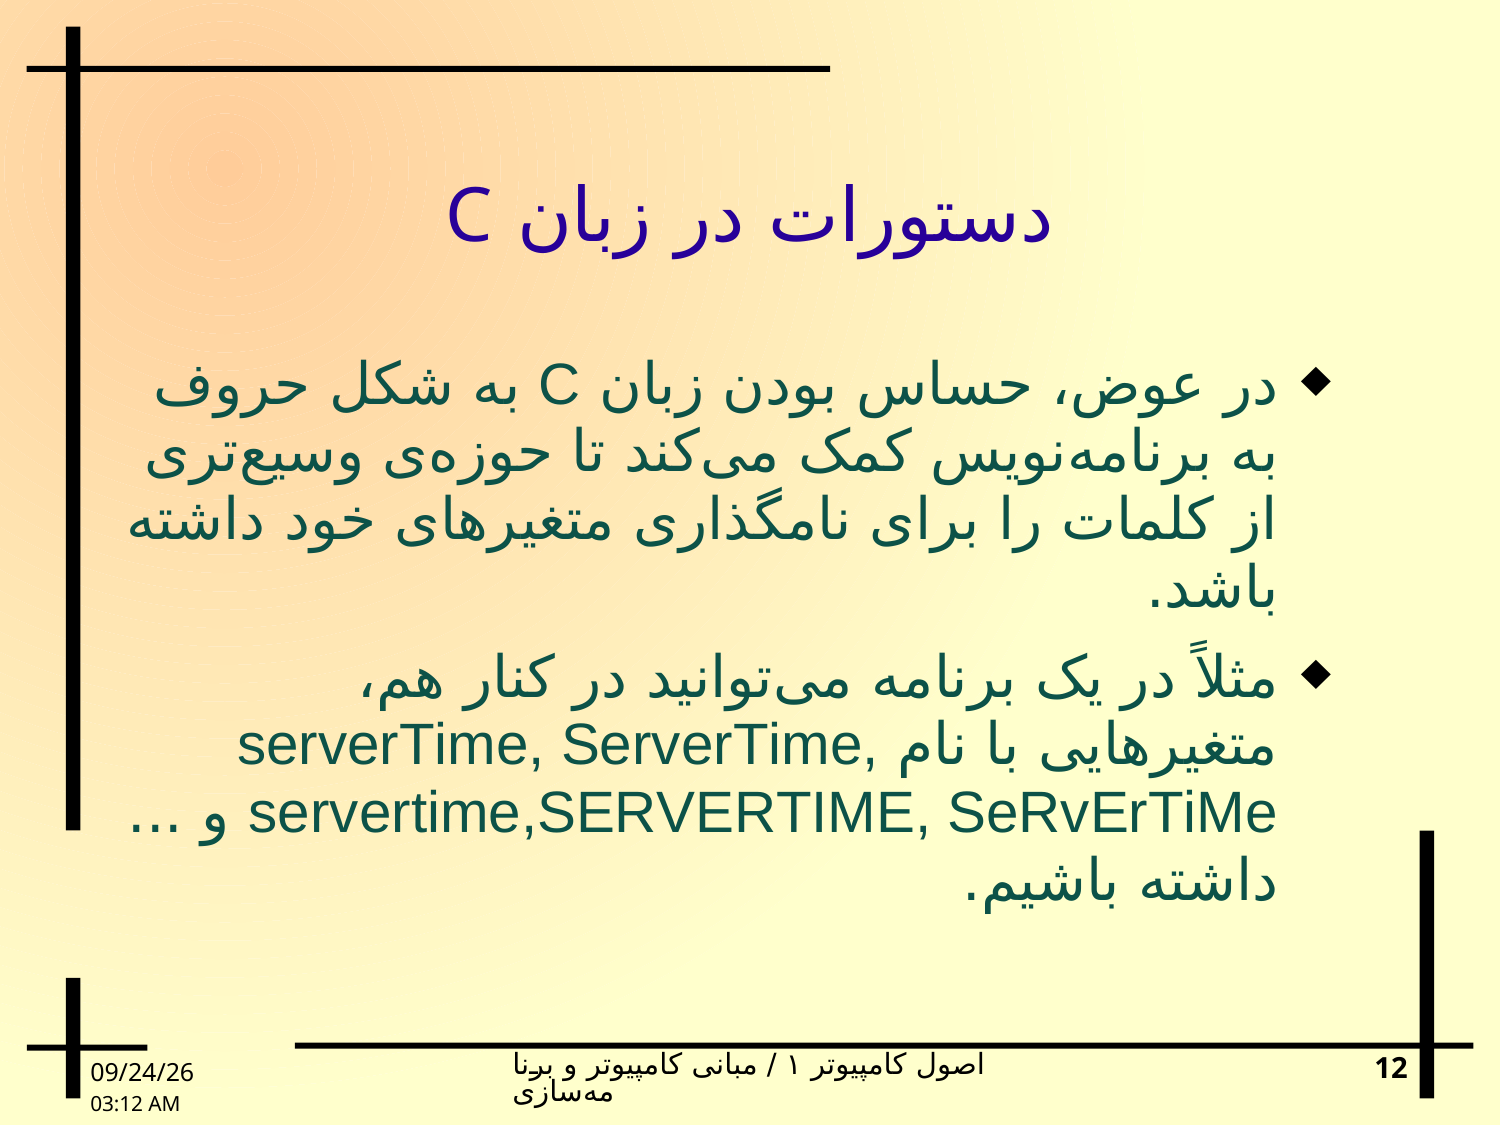

دستورات در زبان C
# در عوض، حساس بودن زبان C به شکل حروف به برنامه‌نویس کمک می‌کند تا حوزه‌ی وسیع‌تری از کلمات را برای نامگذاری متغیرهای خود داشته باشد.
مثلاً در یک برنامه می‌توانید در کنار هم، متغیرهایی با نام serverTime, ServerTime, servertime,SERVERTIME, SeRvErTiMe و ... داشته باشیم.
اصول کامپیوتر ۱ / مبانی کامپیوتر و برنامه‌سازی
12